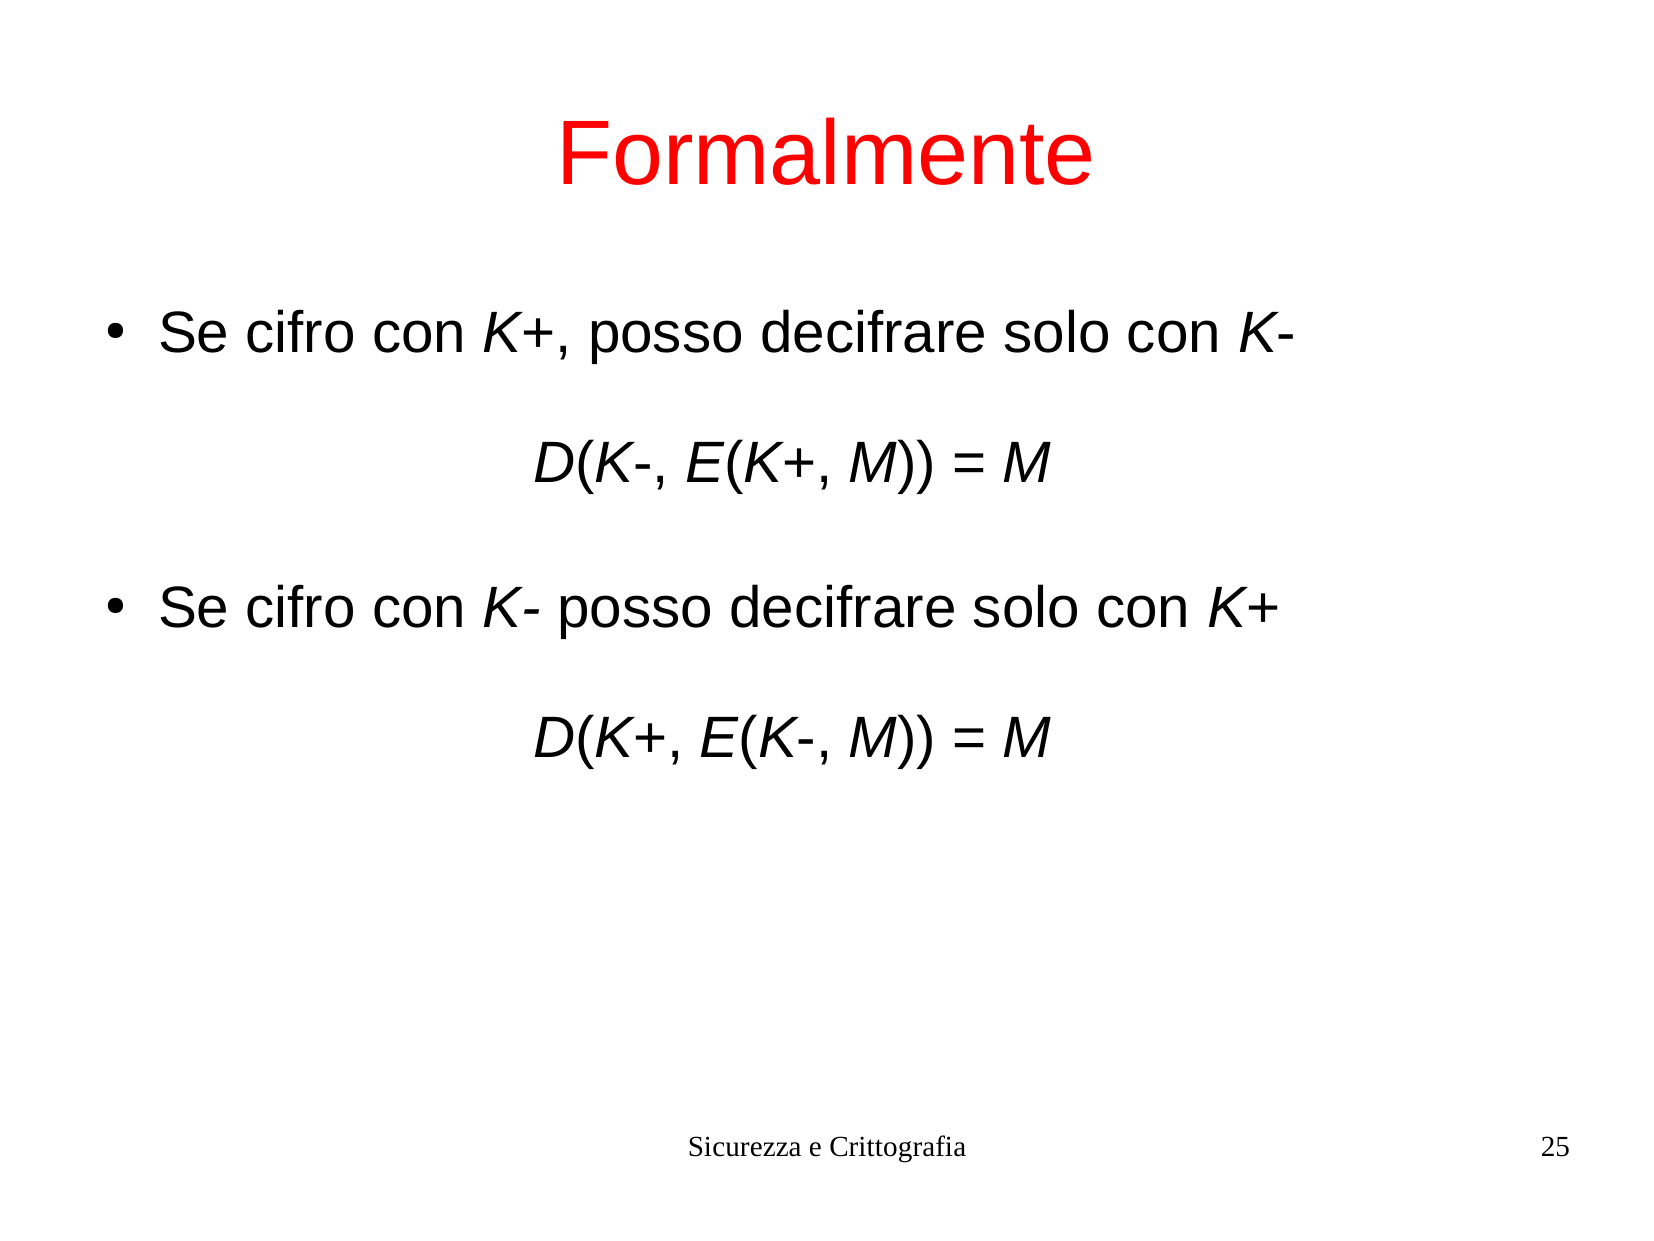

# Formalmente
Se cifro con K+, posso decifrare solo con K-
					D(K-, E(K+, M)) = M
Se cifro con K- posso decifrare solo con K+
					D(K+, E(K-, M)) = M
Sicurezza e Crittografia
25